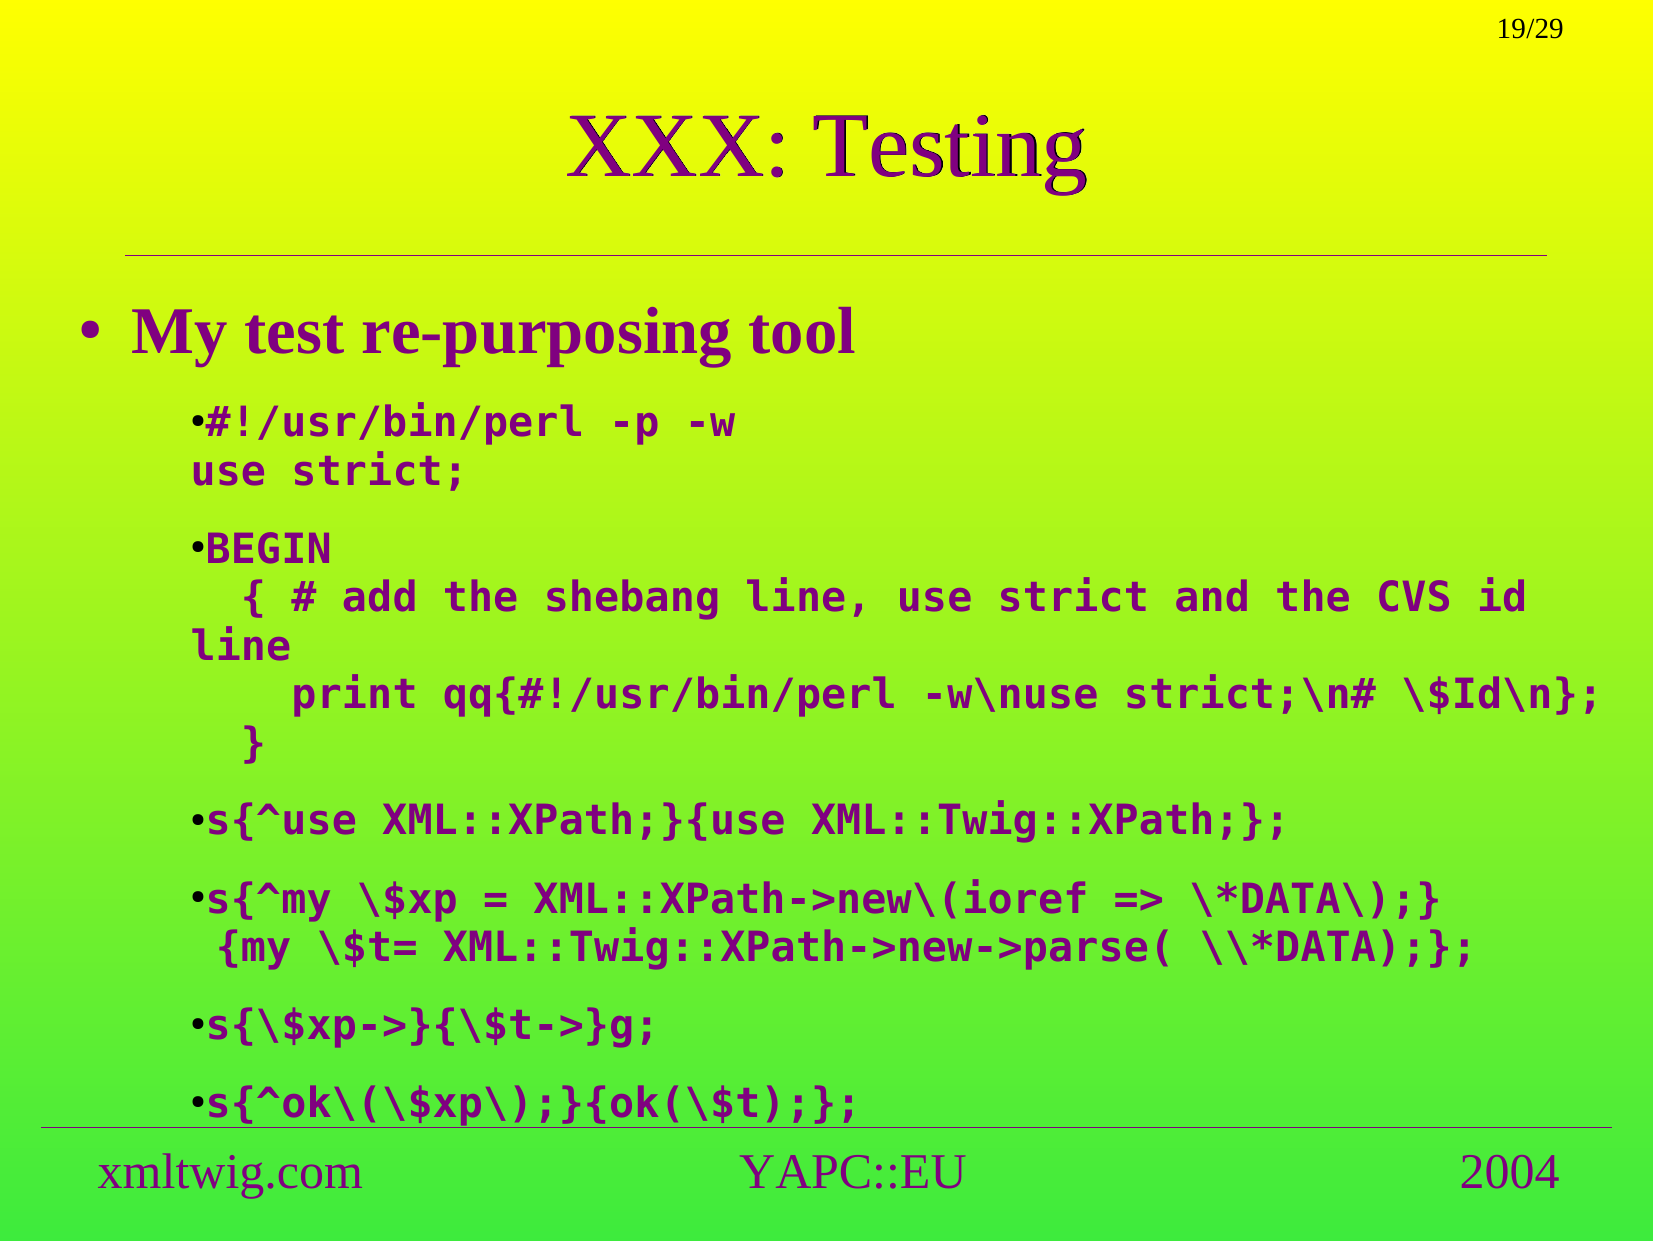

# XXX: Testing
My test re-purposing tool
#!/usr/bin/perl -p -w
use strict;
BEGIN
 { # add the shebang line, use strict and the CVS id line
 print qq{#!/usr/bin/perl -w\nuse strict;\n# \$Id\n};
 }
s{^use XML::XPath;}{use XML::Twig::XPath;};
s{^my \$xp = XML::XPath->new\(ioref => \*DATA\);}
 {my \$t= XML::Twig::XPath->new->parse( \\*DATA);};
s{\$xp->}{\$t->}g;
s{^ok\(\$xp\);}{ok(\$t);};